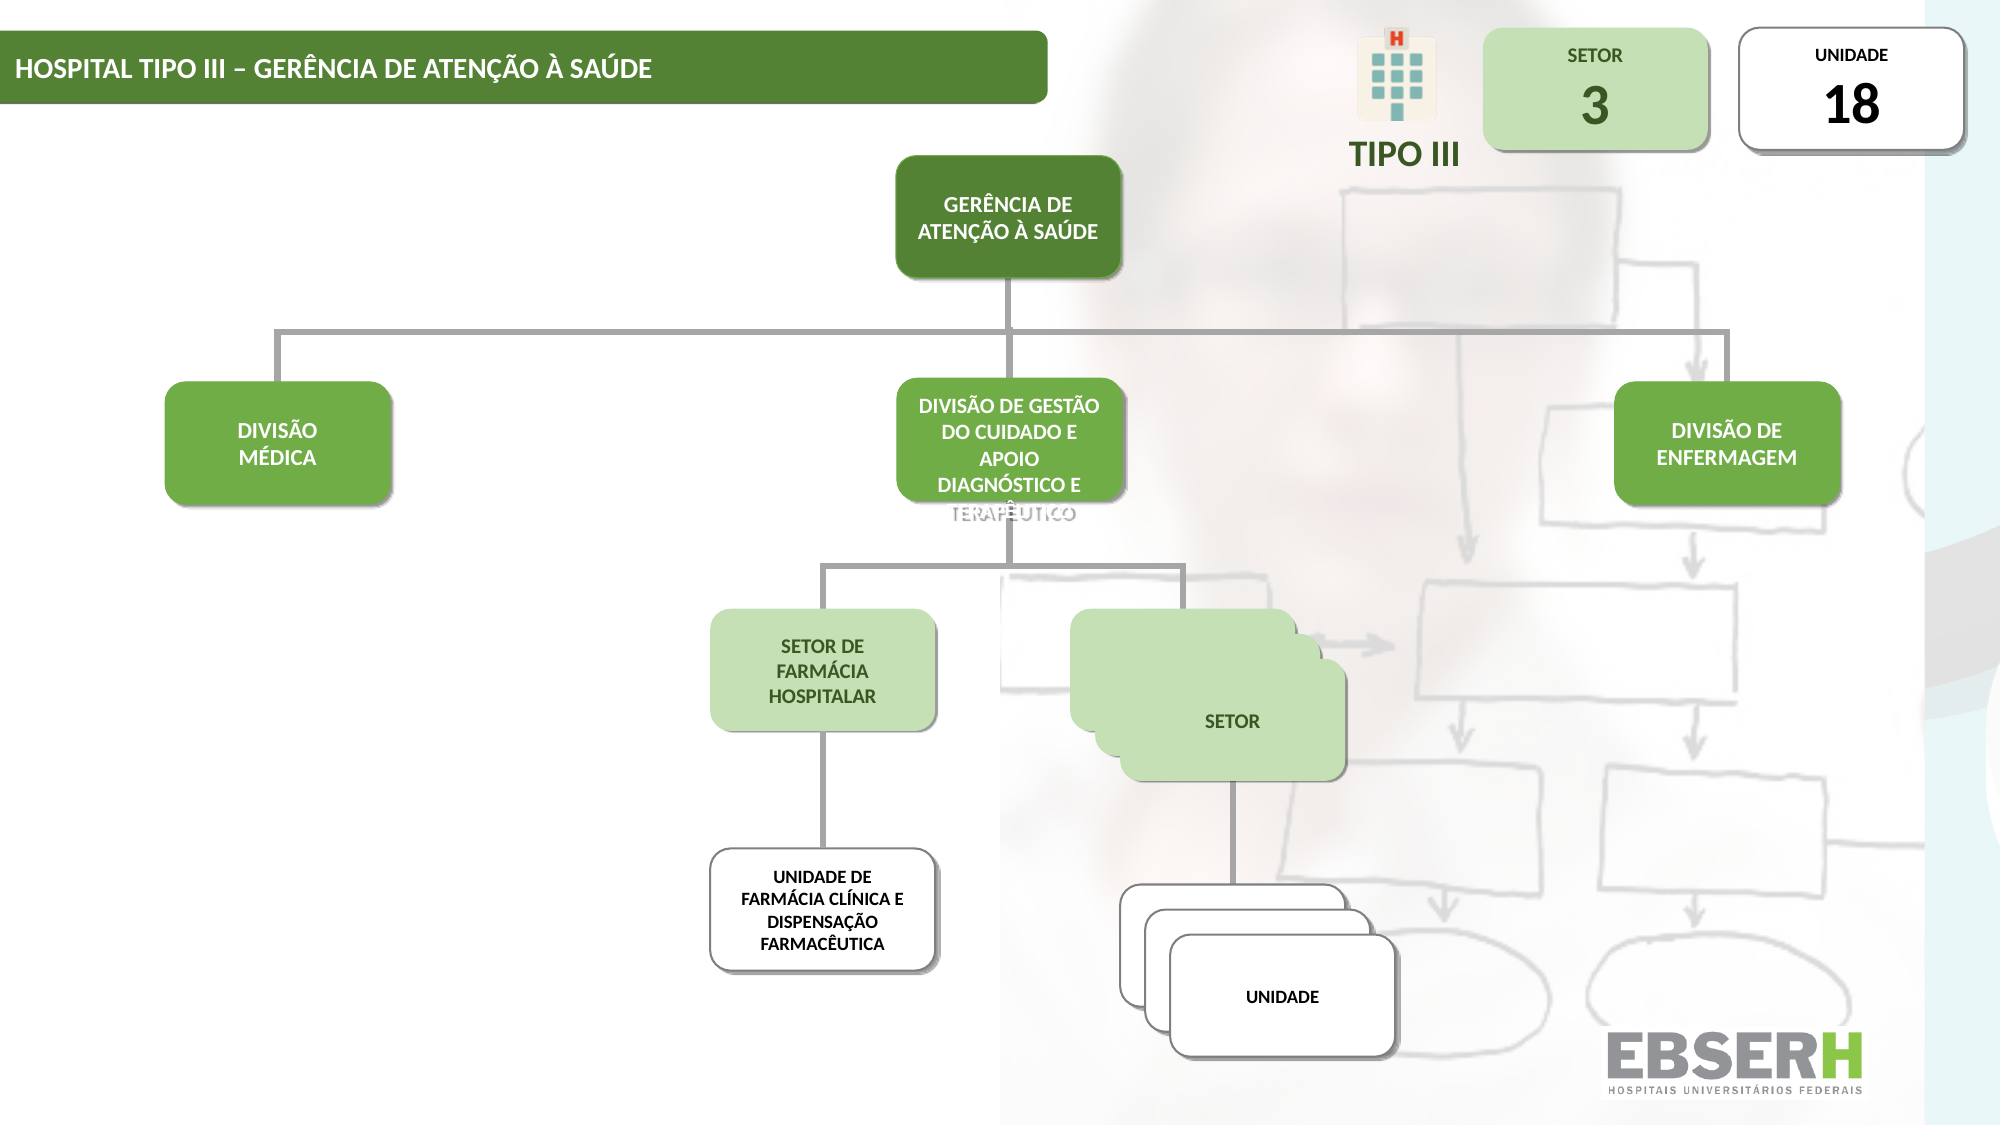

SETOR
3
UNIDADE
18
 HOSPITAL TIPO III – GERÊNCIA DE ATENÇÃO À SAÚDE
TIPO III
GERÊNCIA DE ATENÇÃO À SAÚDE
DIVISÃO DE GESTÃO DO CUIDADO E APOIO DIAGNÓSTICO E TERAPÊUTICO
DIVISÃO
MÉDICA
DIVISÃO DE ENFERMAGEM
SETOR DE
FARMÁCIA HOSPITALAR
SETOR
UNIDADE DE FARMÁCIA CLÍNICA E DISPENSAÇÃO FARMACÊUTICA
UNIDADE